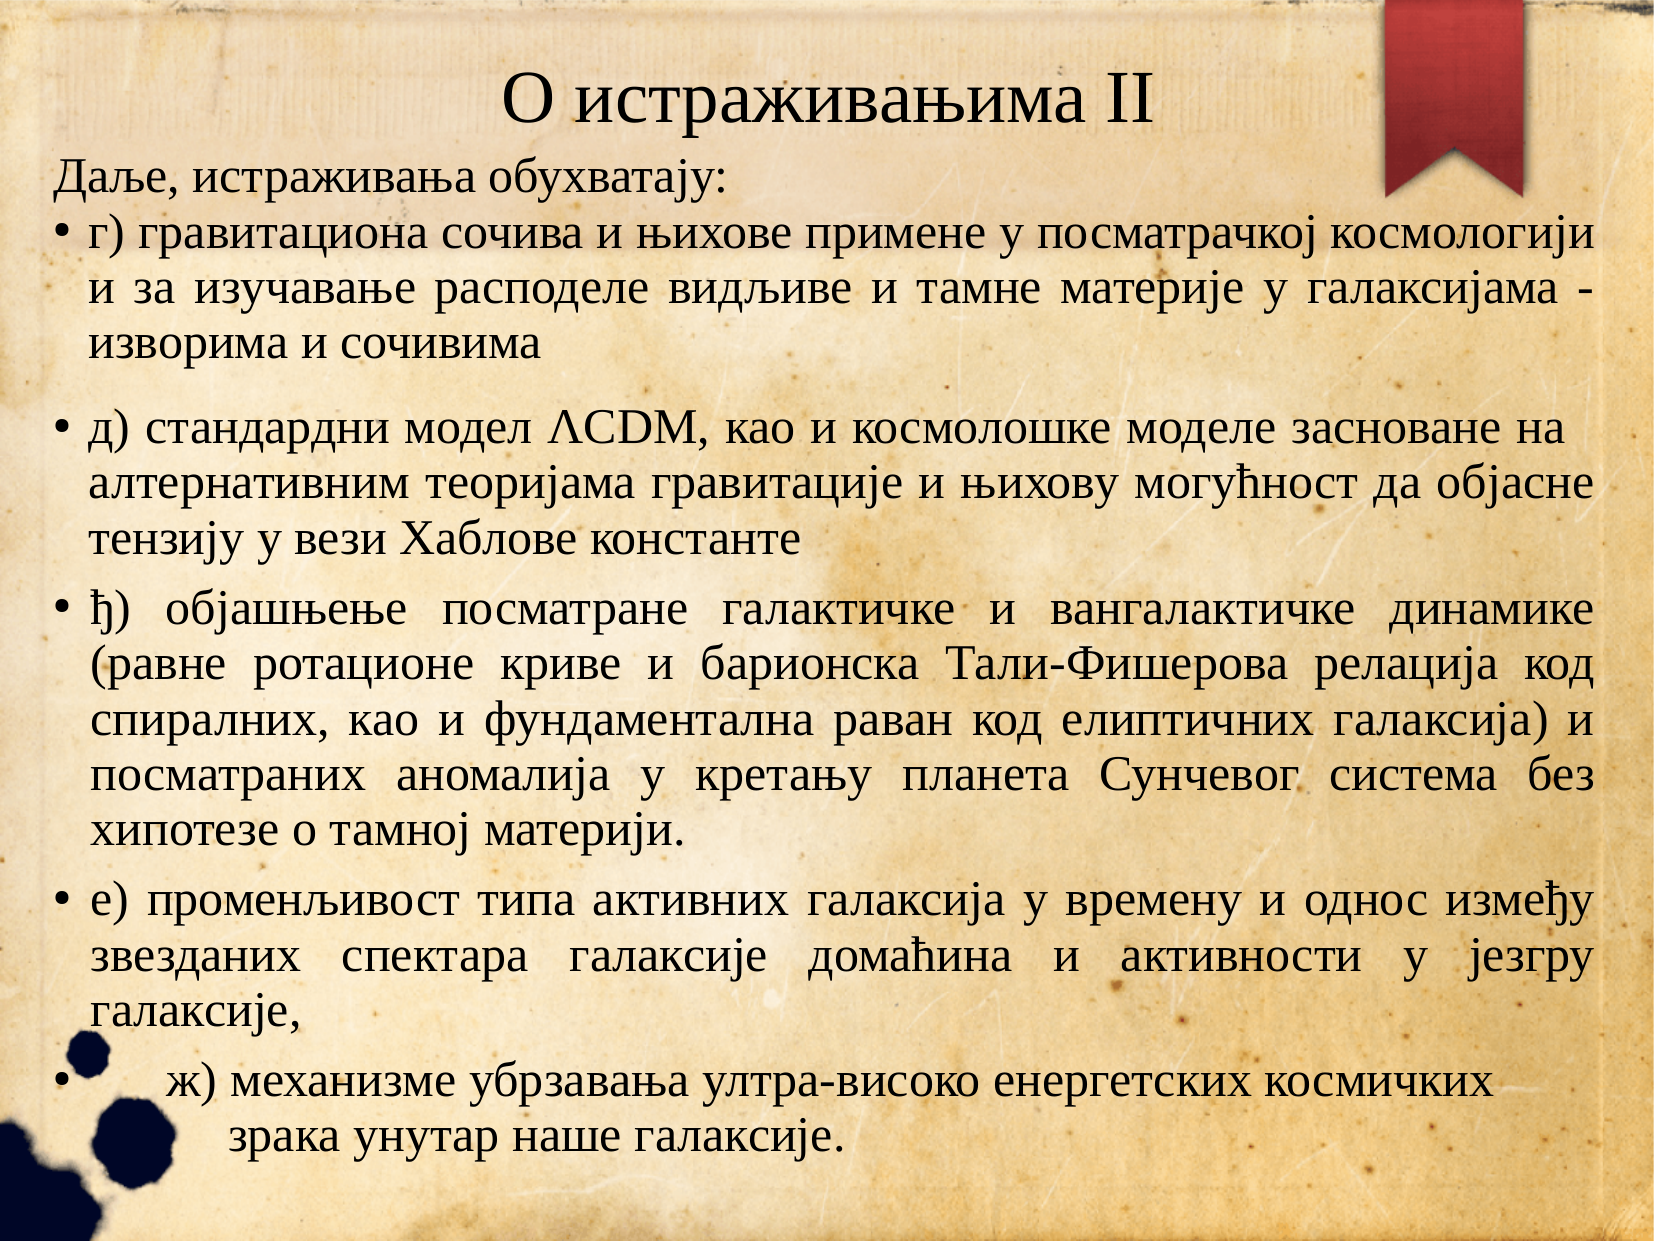

# О истраживањима II
Даље, истраживања обухватају:
г) гравитациона сочива и њихове примене у посматрачкој космологији и за изучавање расподеле видљиве и тамне материје у галаксијама - изворима и сочивима
д) стандардни модел ΛCDM, као и космолошке моделе засноване на алтернативним теоријама гравитације и њихову могућност да објасне тензију у вези Хаблове константе
ђ) објашњење посматране галактичке и вангалактичке динамике (равне ротационе криве и барионска Тали-Фишерова релација код спиралних, као и фундаментална раван код елиптичних галаксија) и посматраних аномалија у кретању планета Сунчевог система без хипотезе о тамној материји.
е) променљивост типа активних галаксија у времену и однос између звезданих спектара галаксије домаћина и активности у језгру галаксије,
 ж) механизме убрзавања ултра-високо енергетских космичких зрака унутар наше галаксије.